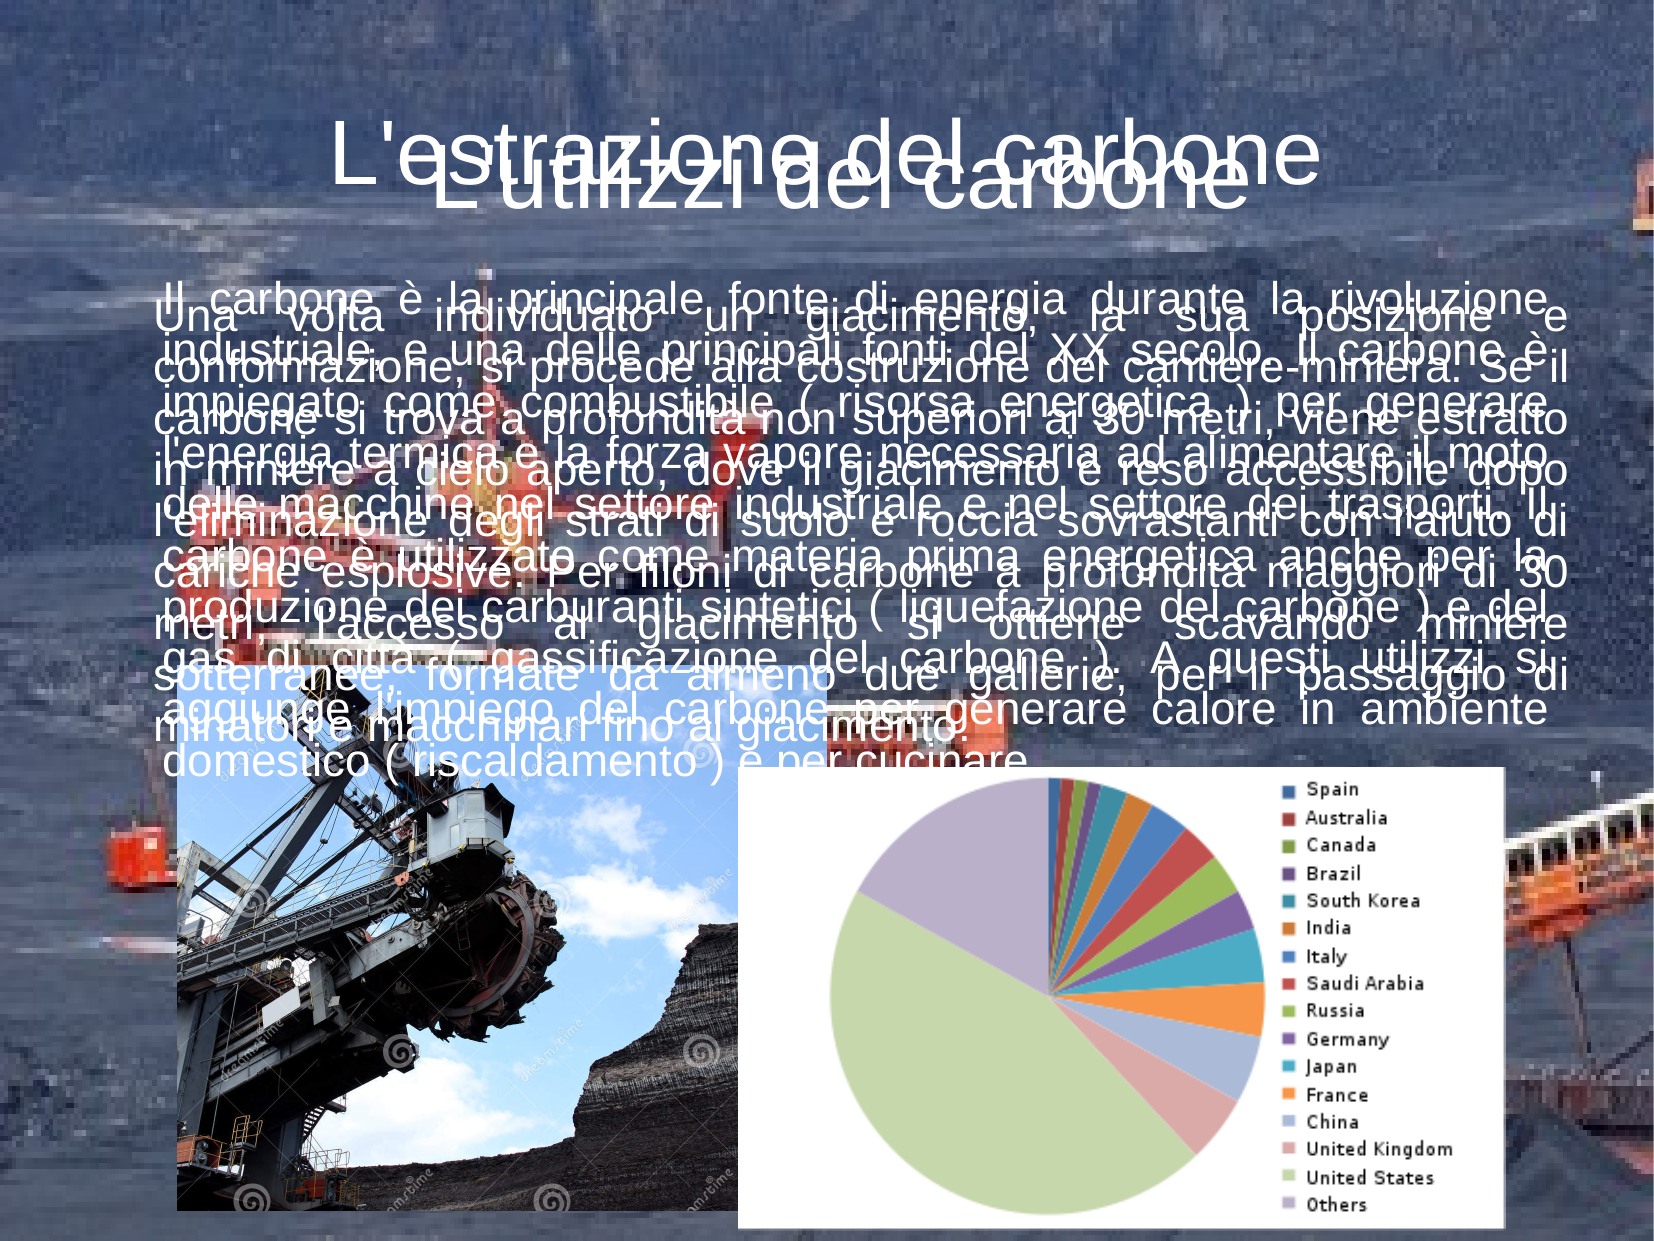

# L'estrazione del carbone
L'utilizzi del carbone
Il carbone è la principale fonte di energia durante la rivoluzione industriale, e una delle principali fonti del XX secolo. Il carbone è impiegato come combustibile ( risorsa energetica ) per generare l'energia termica e la forza vapore necessaria ad alimentare il moto delle macchine nel settore industriale e nel settore dei trasporti. Il carbone è utilizzato come materia prima energetica anche per la produzione dei carburanti sintetici ( liquefazione del carbone ) e del gas di città ( gassificazione del carbone ). A questi utilizzi si aggiunge l'impiego del carbone per generare calore in ambiente domestico ( riscaldamento ) e per cucinare.
Una volta individuato un giacimento, la sua posizione e conformazione, si procede alla costruzione del cantiere-miniera. Se il carbone si trova a profondità non superiori ai 30 metri, viene estratto in miniere a cielo aperto, dove il giacimento è reso accessibile dopo l’eliminazione degli strati di suolo e roccia sovrastanti con l’aiuto di cariche esplosive. Per filoni di carbone a profondità maggiori di 30 metri, l’accesso al giacimento si ottiene scavando miniere sotterranee, formate da almeno due gallerie, per il passaggio di minatori e macchinari fino al giacimento.